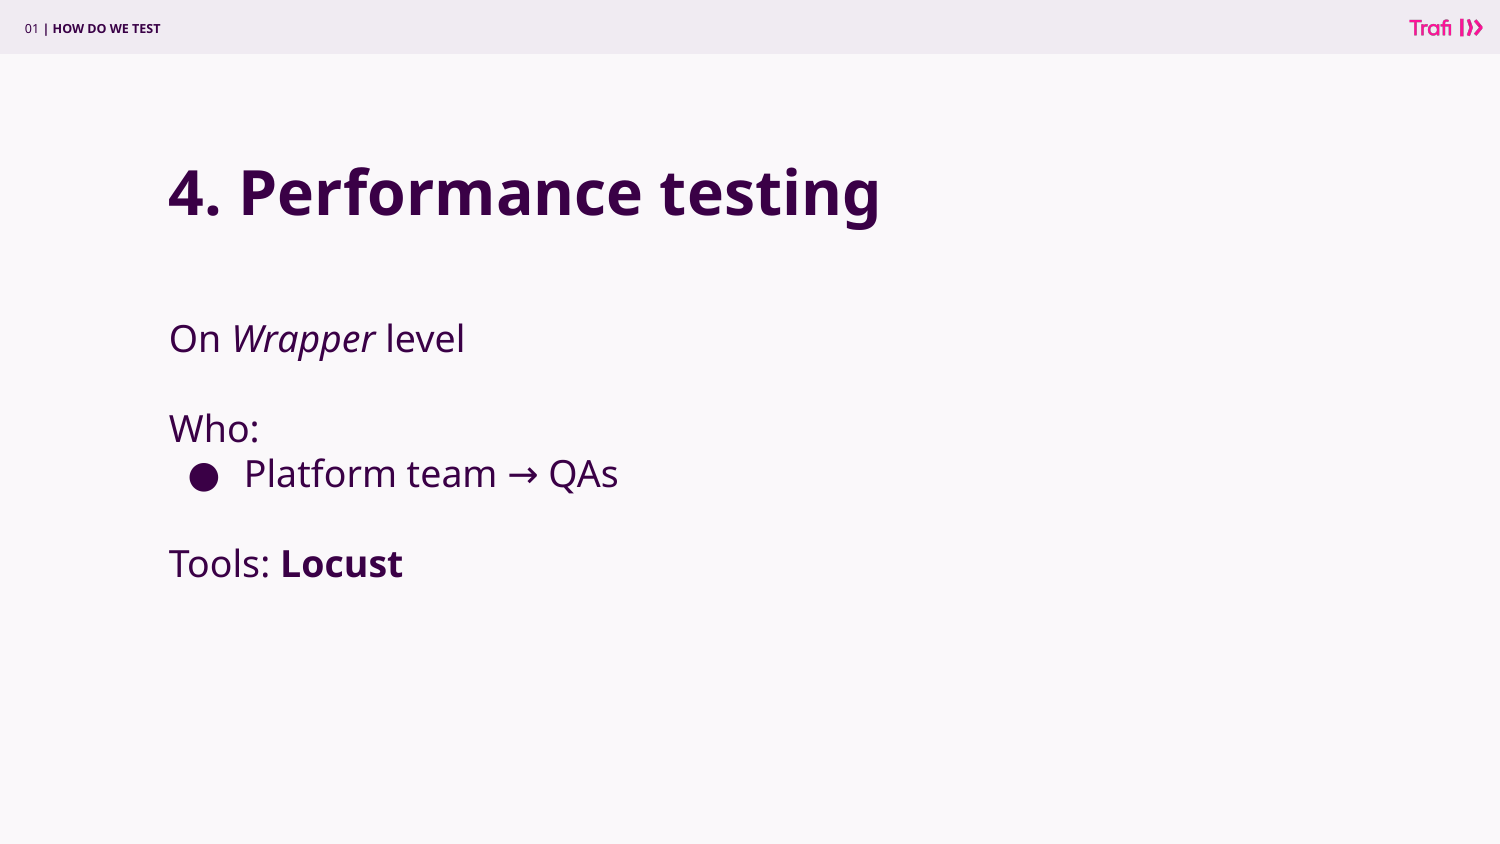

01 | HOW DO WE TEST
4. Performance testing
On Wrapper level
Who:
Platform team → QAs
Tools: Locust